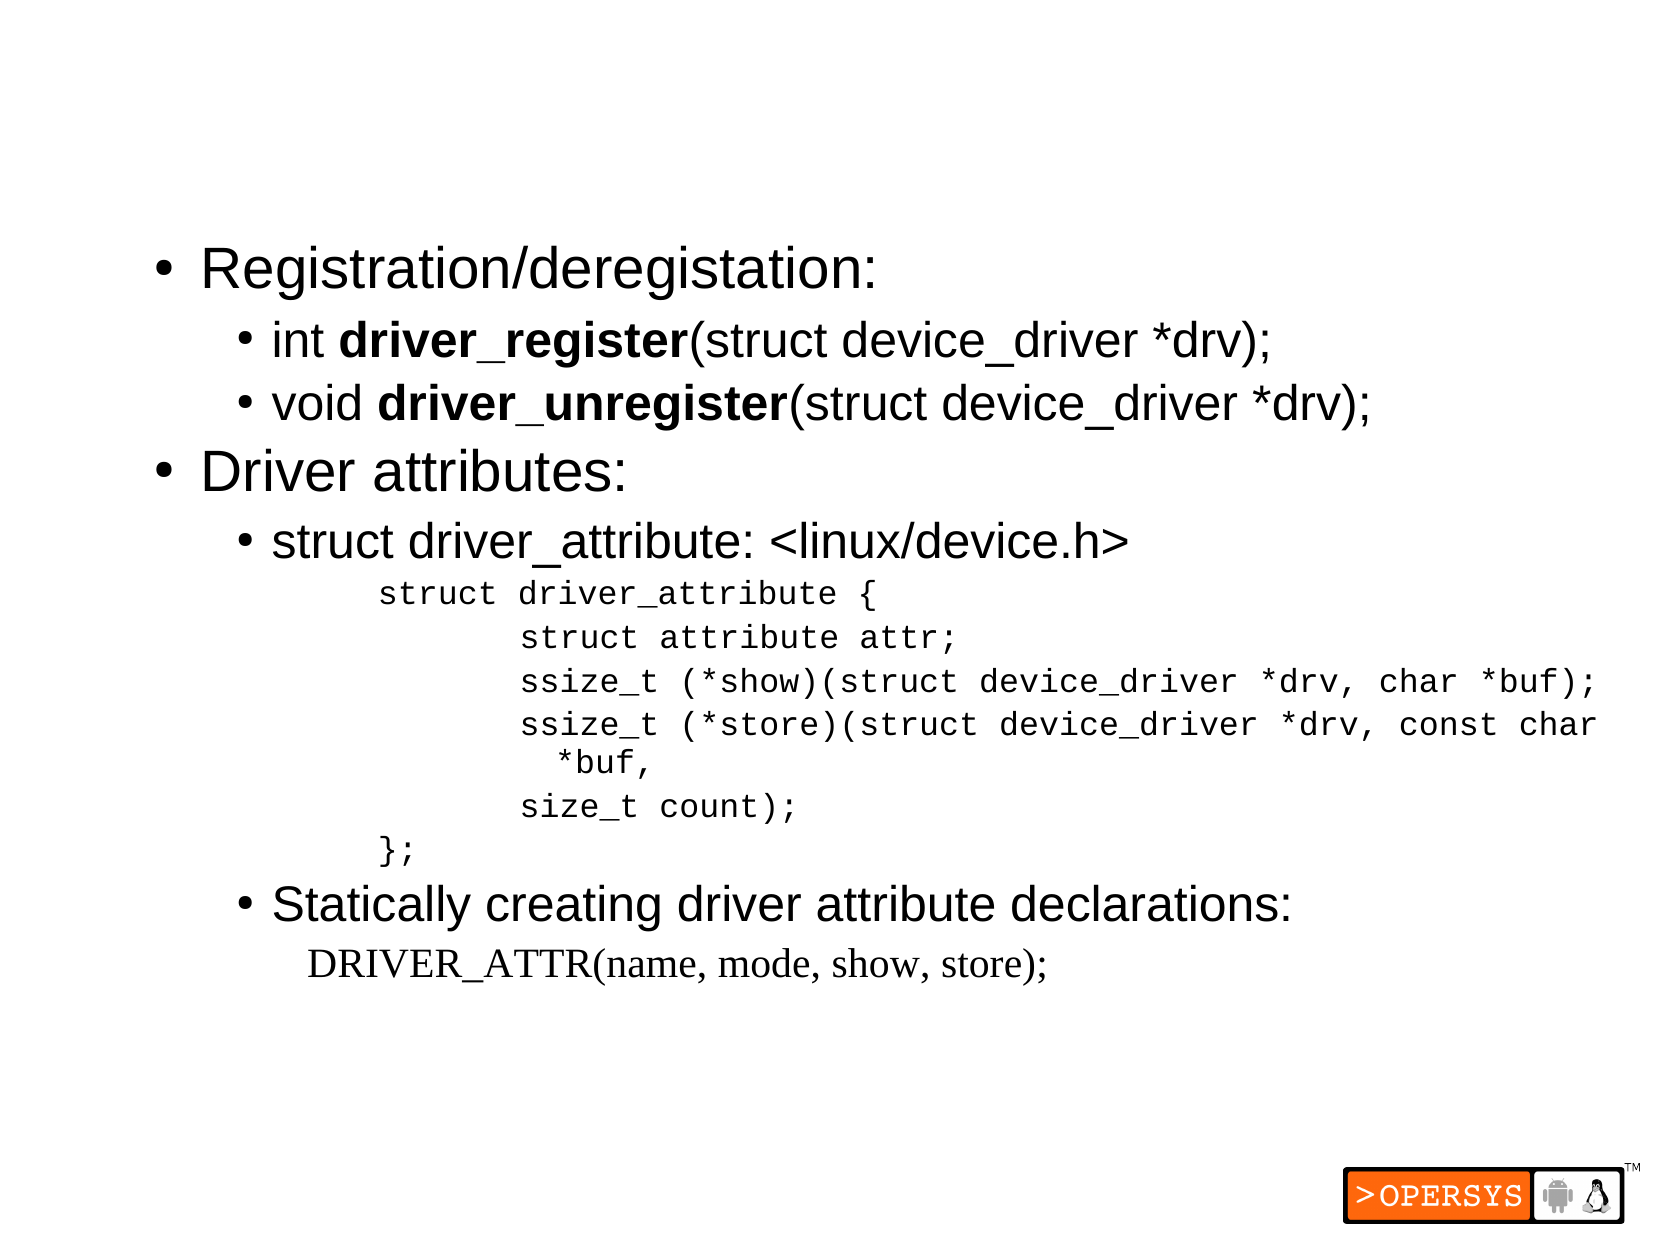

# Registration/deregistation:
int driver_register(struct device_driver *drv);
void driver_unregister(struct device_driver *drv);
Driver attributes:
struct driver_attribute: <linux/device.h>
struct driver_attribute {
struct attribute attr;
ssize_t (*show)(struct device_driver *drv, char *buf);
ssize_t (*store)(struct device_driver *drv, const char *buf,
size_t count);
};
Statically creating driver attribute declarations:
DRIVER_ATTR(name, mode, show, store);